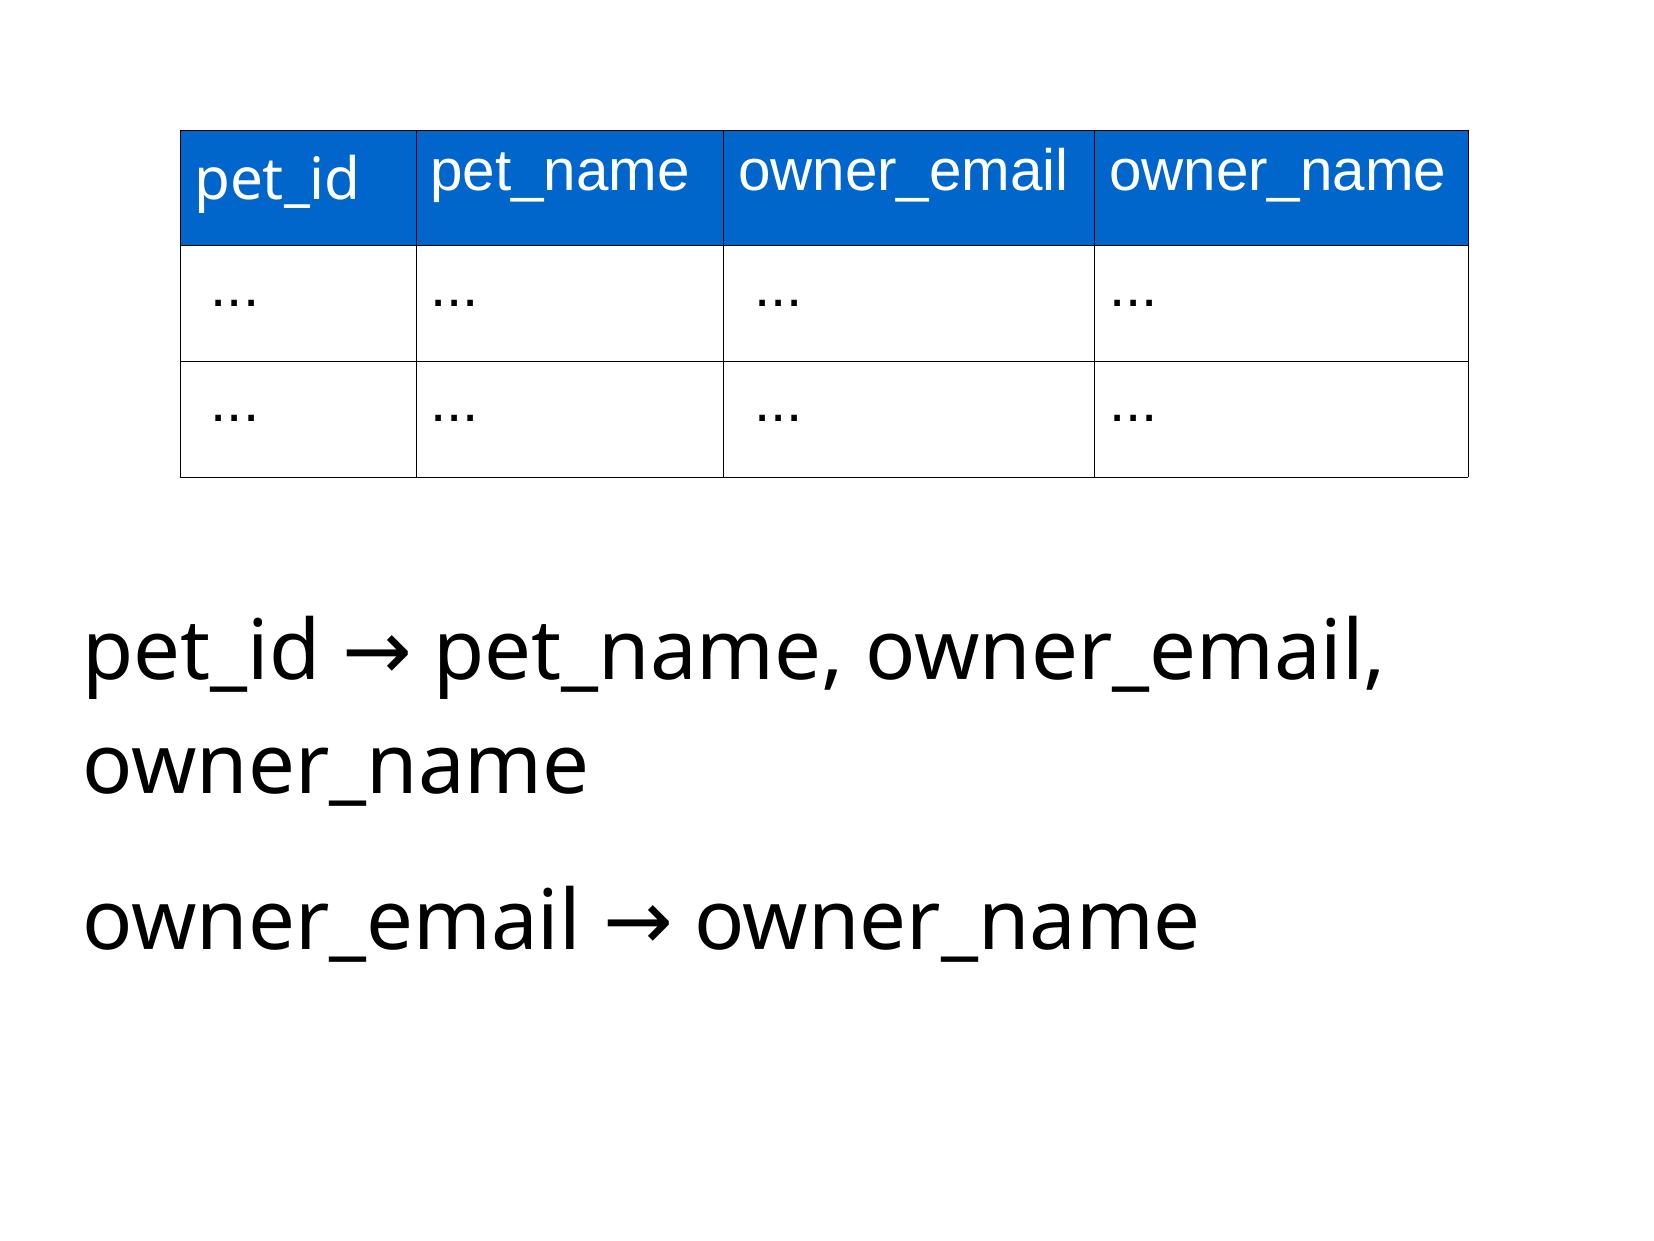

| pet\_id | pet\_name | owner\_email | owner\_name |
| --- | --- | --- | --- |
| ... | ... | ... | ... |
| ... | ... | ... | ... |
# pet_id → pet_name, owner_email, owner_name
owner_email → owner_name